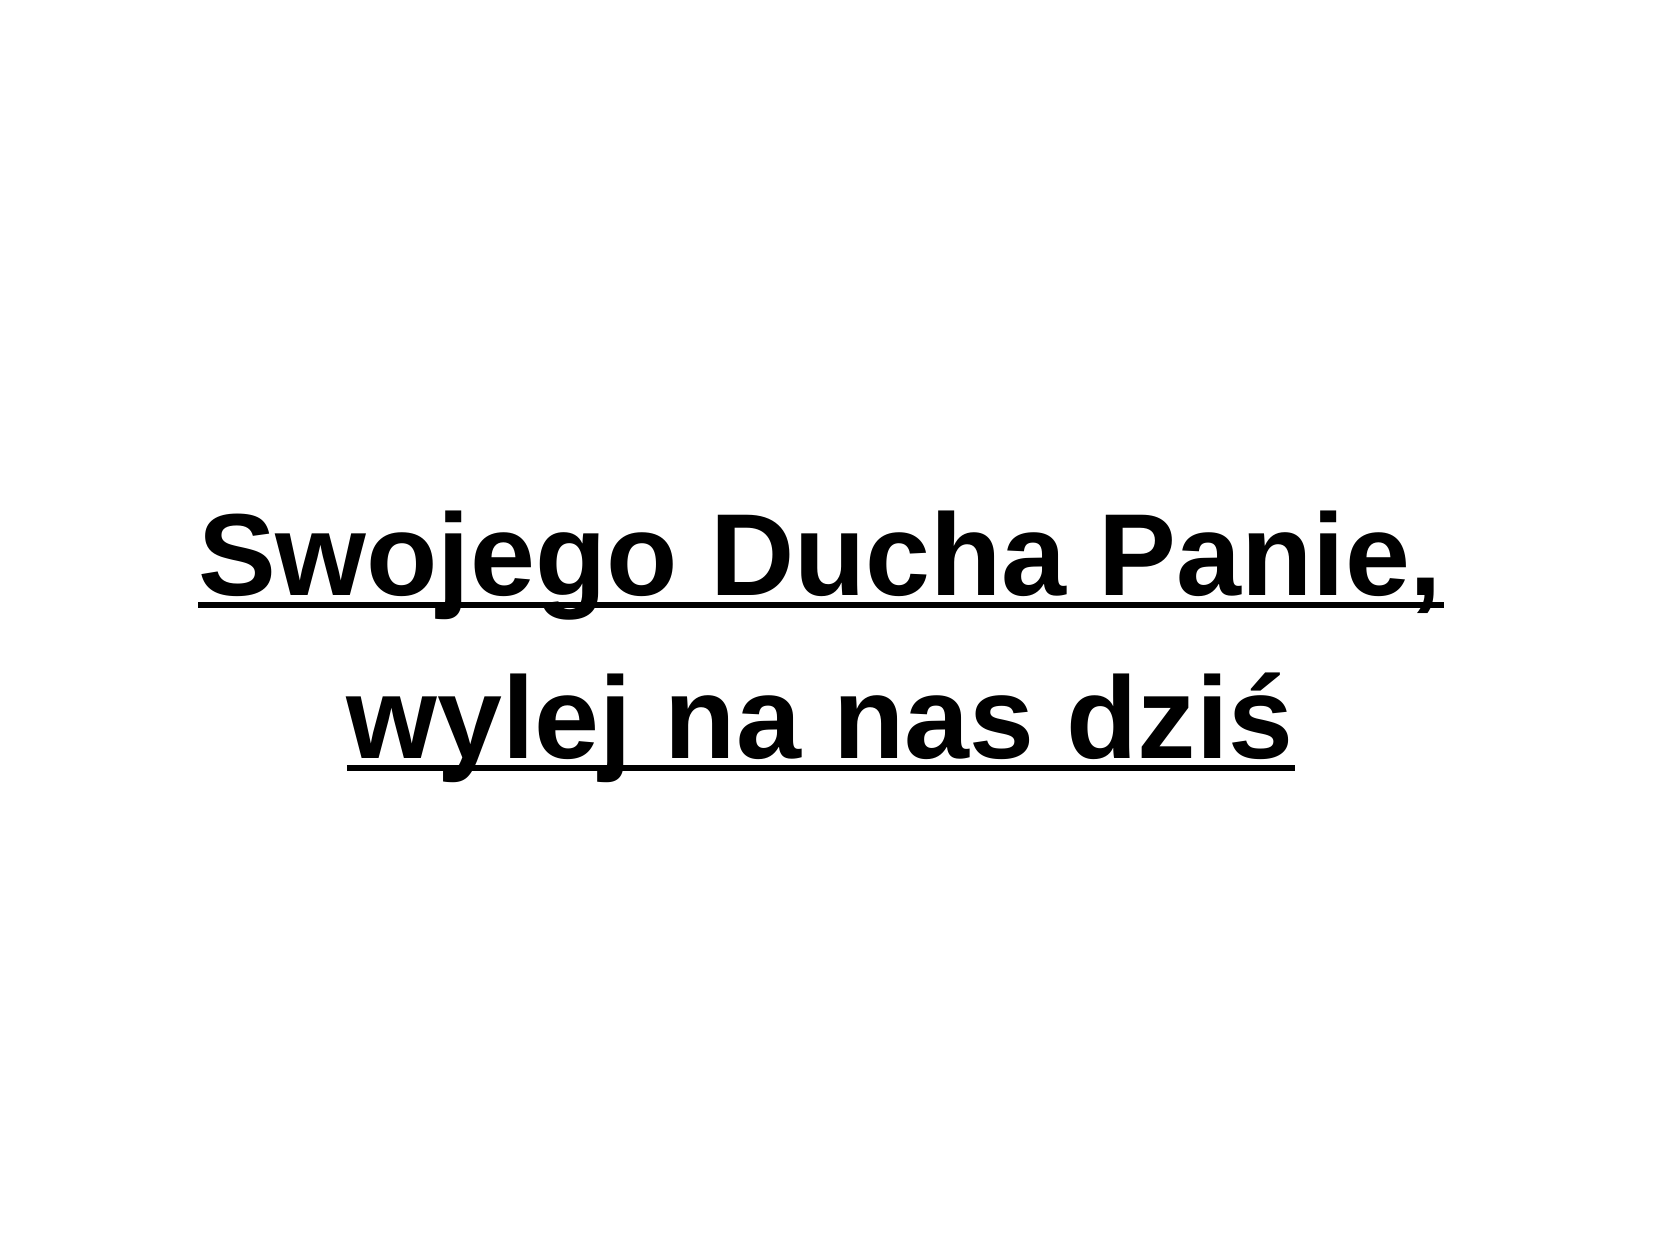

# Swojego Ducha Panie, wylej na nas dziś